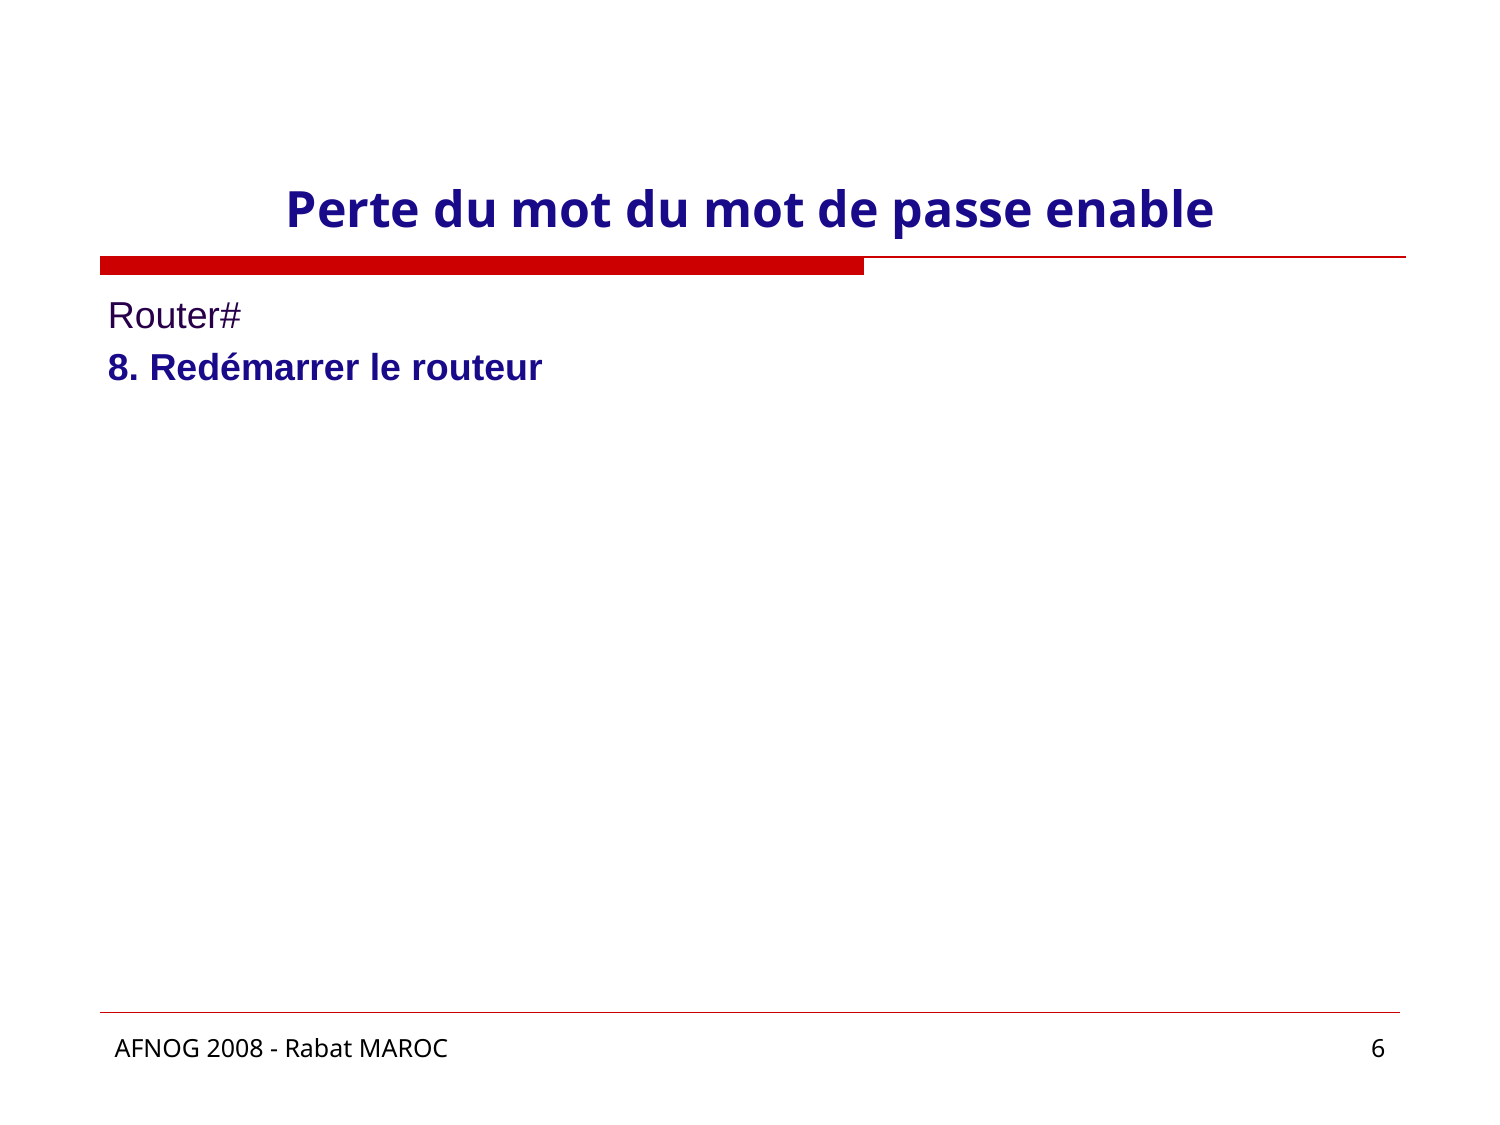

# Perte du mot du mot de passe enable
Router#
8. Redémarrer le routeur
AFNOG 2008 - Rabat MAROC